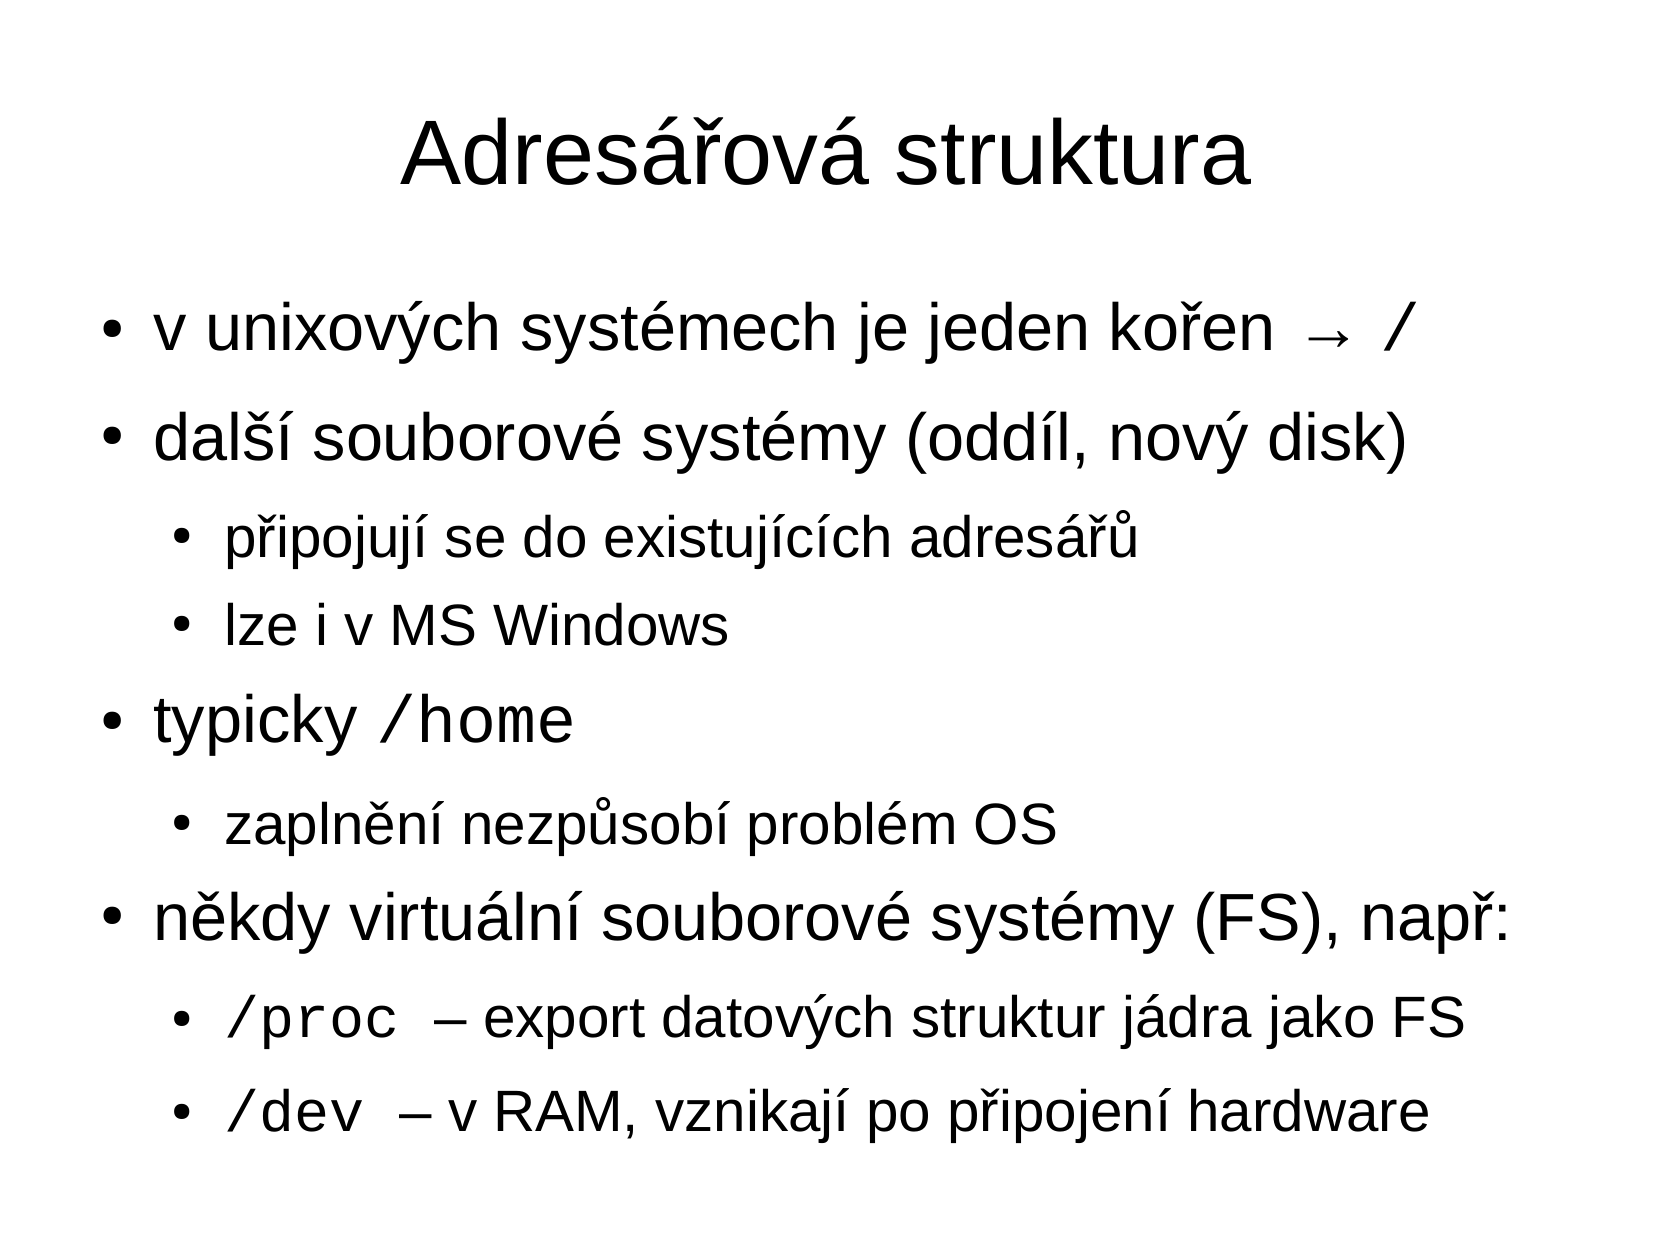

# Adresářová struktura
v unixových systémech je jeden kořen → /
další souborové systémy (oddíl, nový disk)
připojují se do existujících adresářů
lze i v MS Windows
typicky /home
zaplnění nezpůsobí problém OS
někdy virtuální souborové systémy (FS), např:
/proc – export datových struktur jádra jako FS
/dev – v RAM, vznikají po připojení hardware